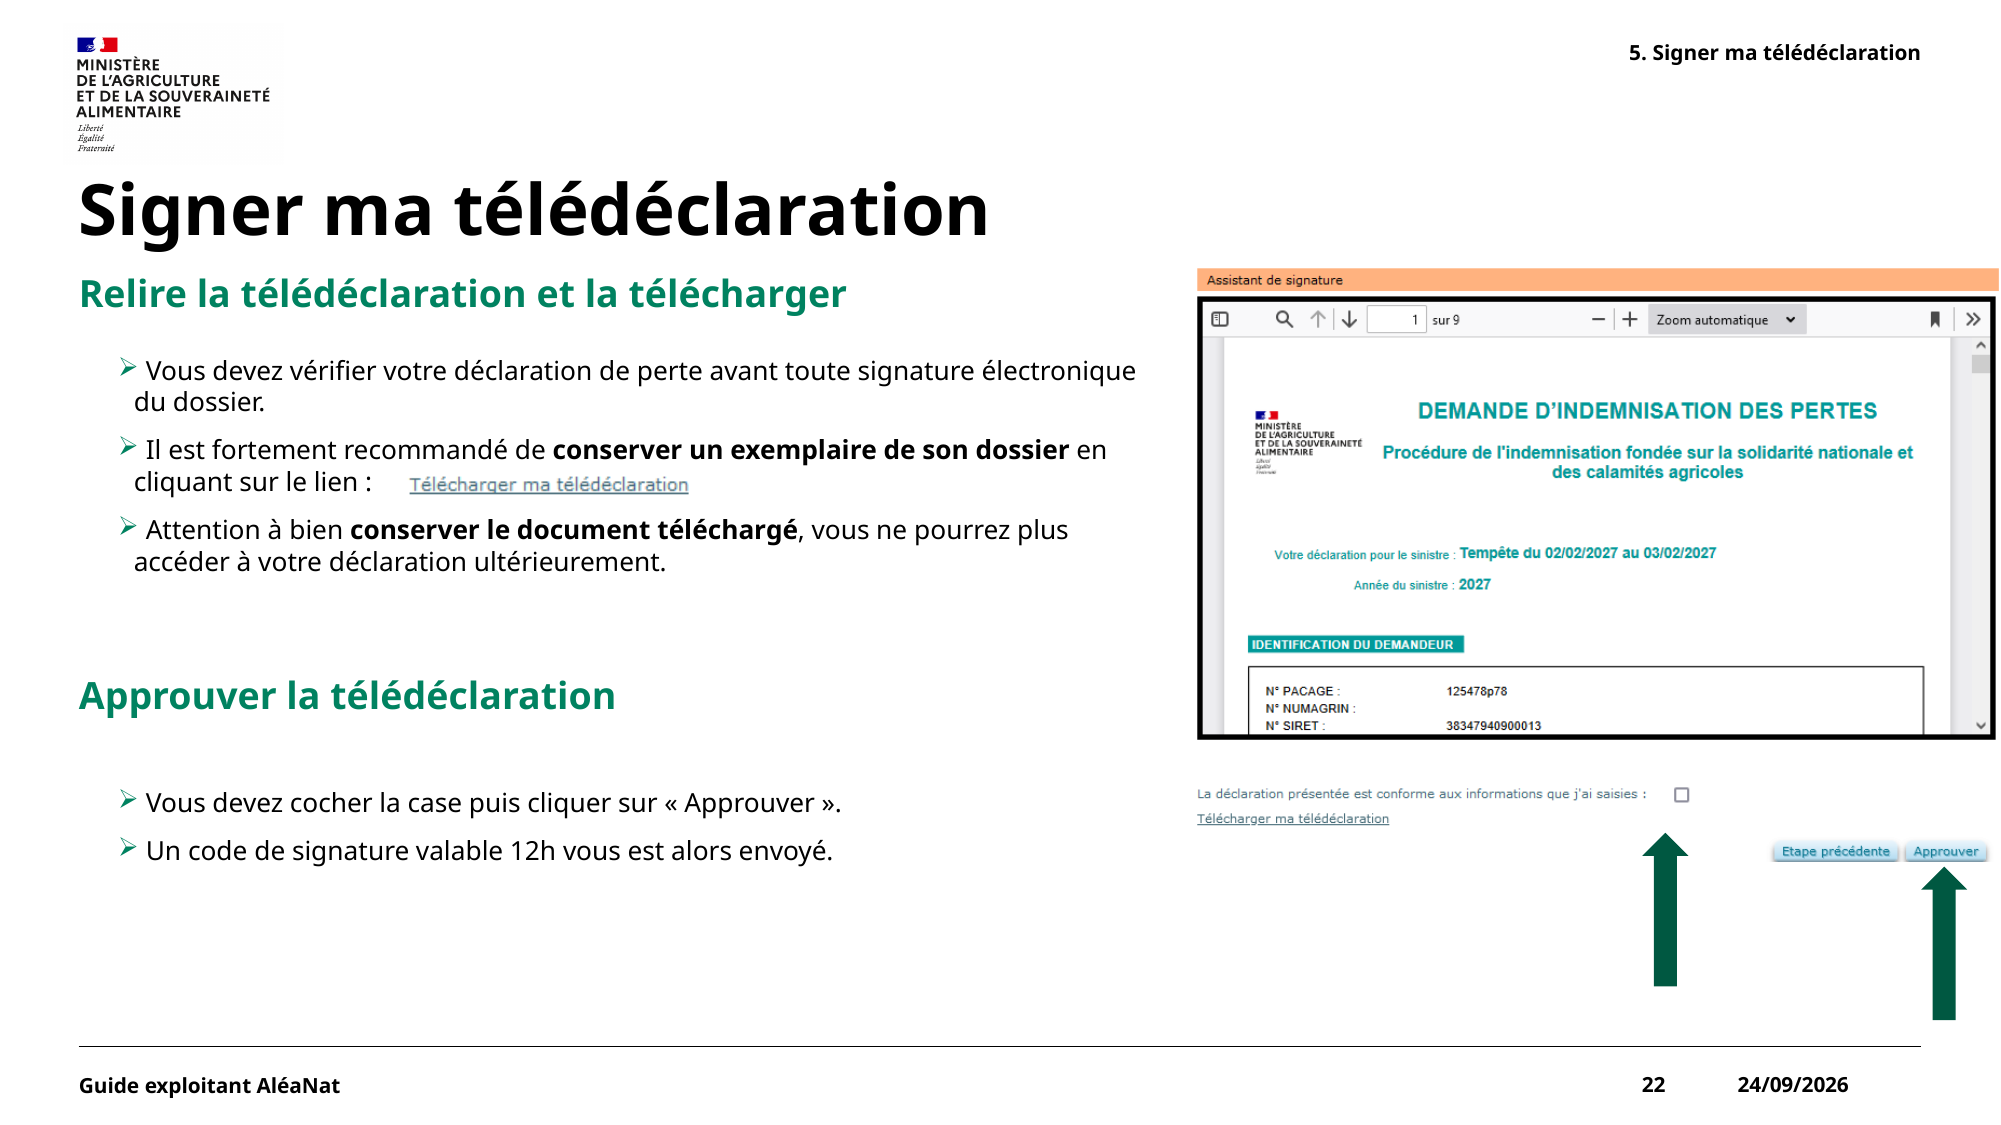

Signer ma télédéclaration
# Signer ma télédéclaration
Relire la télédéclaration et la télécharger
 Vous devez vérifier votre déclaration de perte avant toute signature électronique du dossier.
 Il est fortement recommandé de conserver un exemplaire de son dossier en cliquant sur le lien :
 Attention à bien conserver le document téléchargé, vous ne pourrez plus accéder à votre déclaration ultérieurement.
 Vous devez cocher la case puis cliquer sur « Approuver ».
 Un code de signature valable 12h vous est alors envoyé.
Approuver la télédéclaration
Guide exploitant AléaNat
22